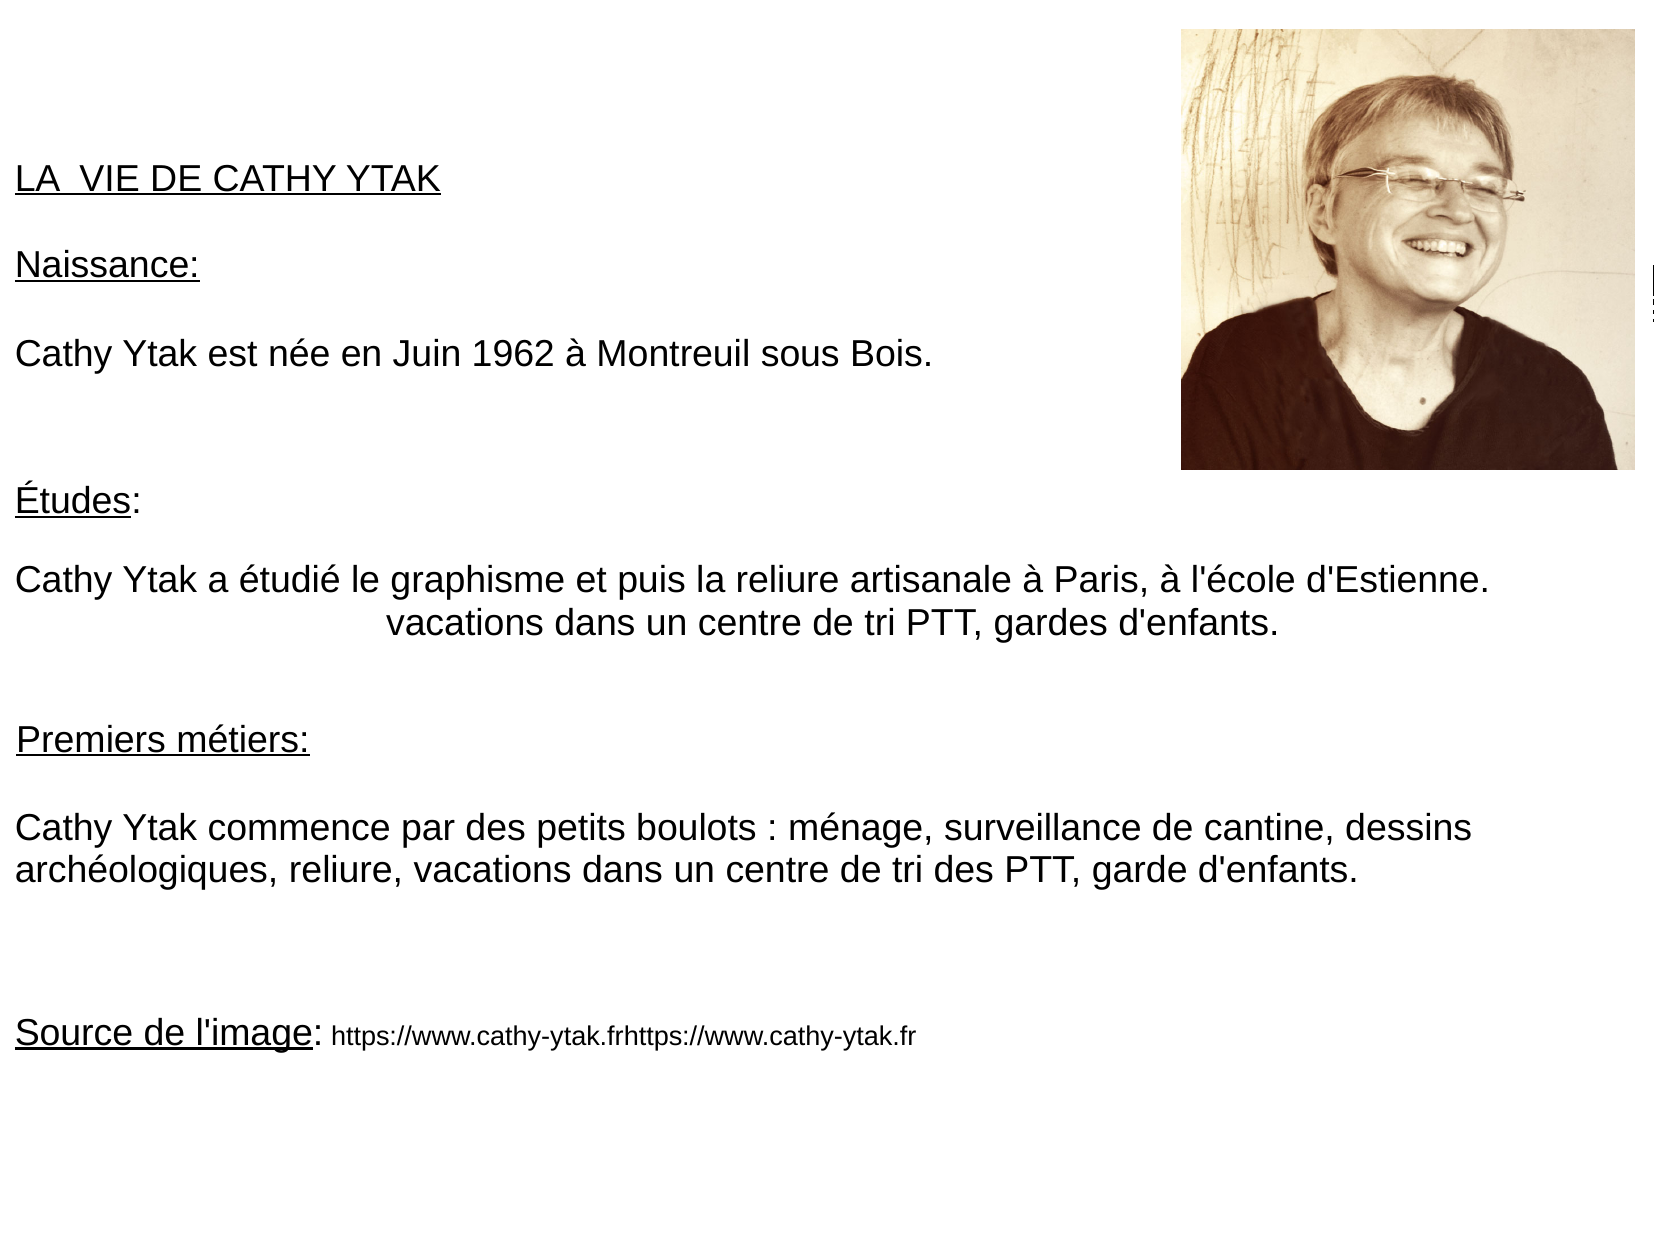

LA VIE DE CATHY YTAK
Naissance:
Cathy Ytak est née en Juin 1962 à Montreuil sous Bois.
Études:
Cathy Ytak a étudié le graphisme et puis la reliure artisanale à Paris, à l'école d'Estienne.
vacations dans un centre de tri PTT, gardes d'enfants.
Premiers métiers:
Cathy Ytak commence par des petits boulots : ménage, surveillance de cantine, dessins archéologiques, reliure, vacations dans un centre de tri des PTT, garde d'enfants.
Source de l'image: https://www.cathy-ytak.frhttps://www.cathy-ytak.fr